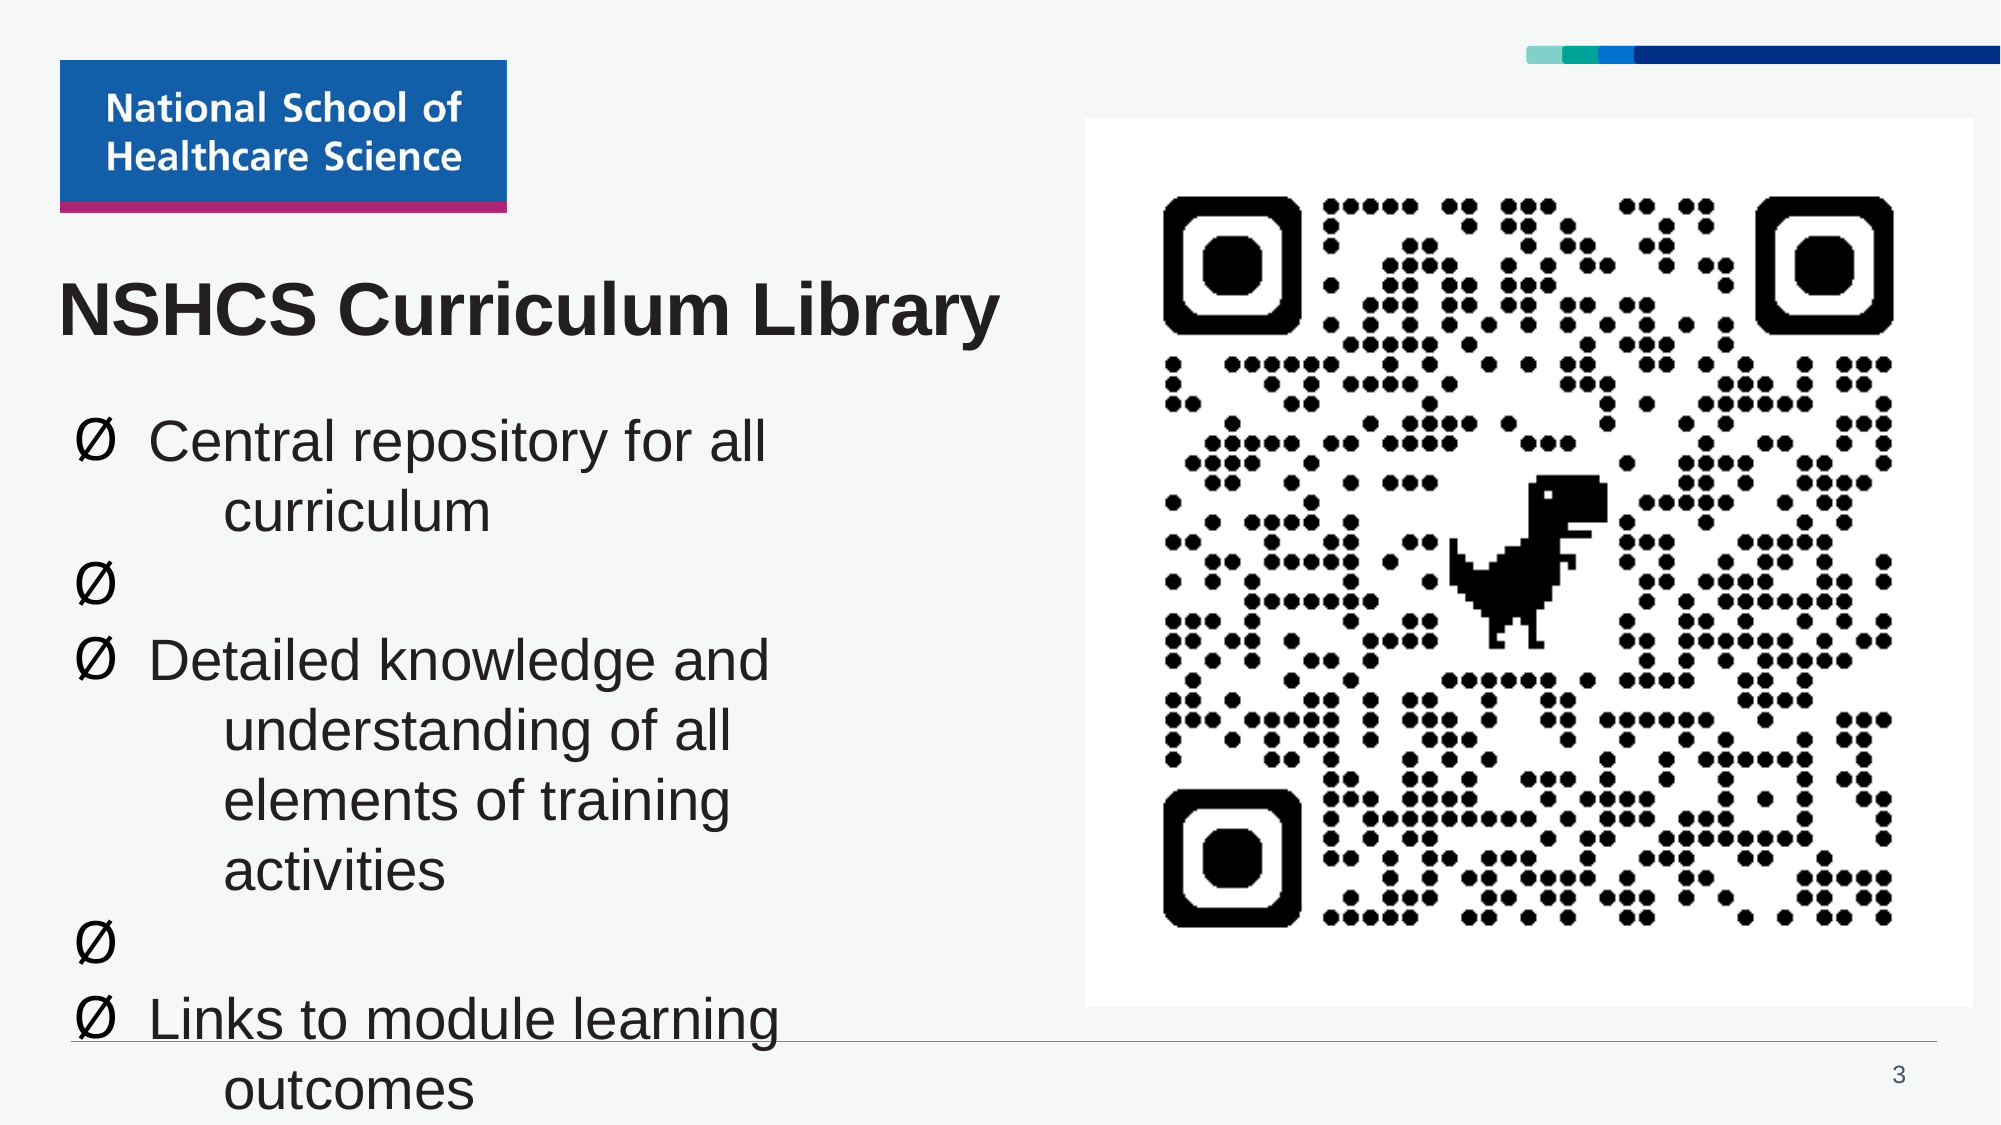

NSHCS Curriculum Library
Central repository for all curriculum
Detailed knowledge and understanding of all elements of training activities
Links to module learning outcomes